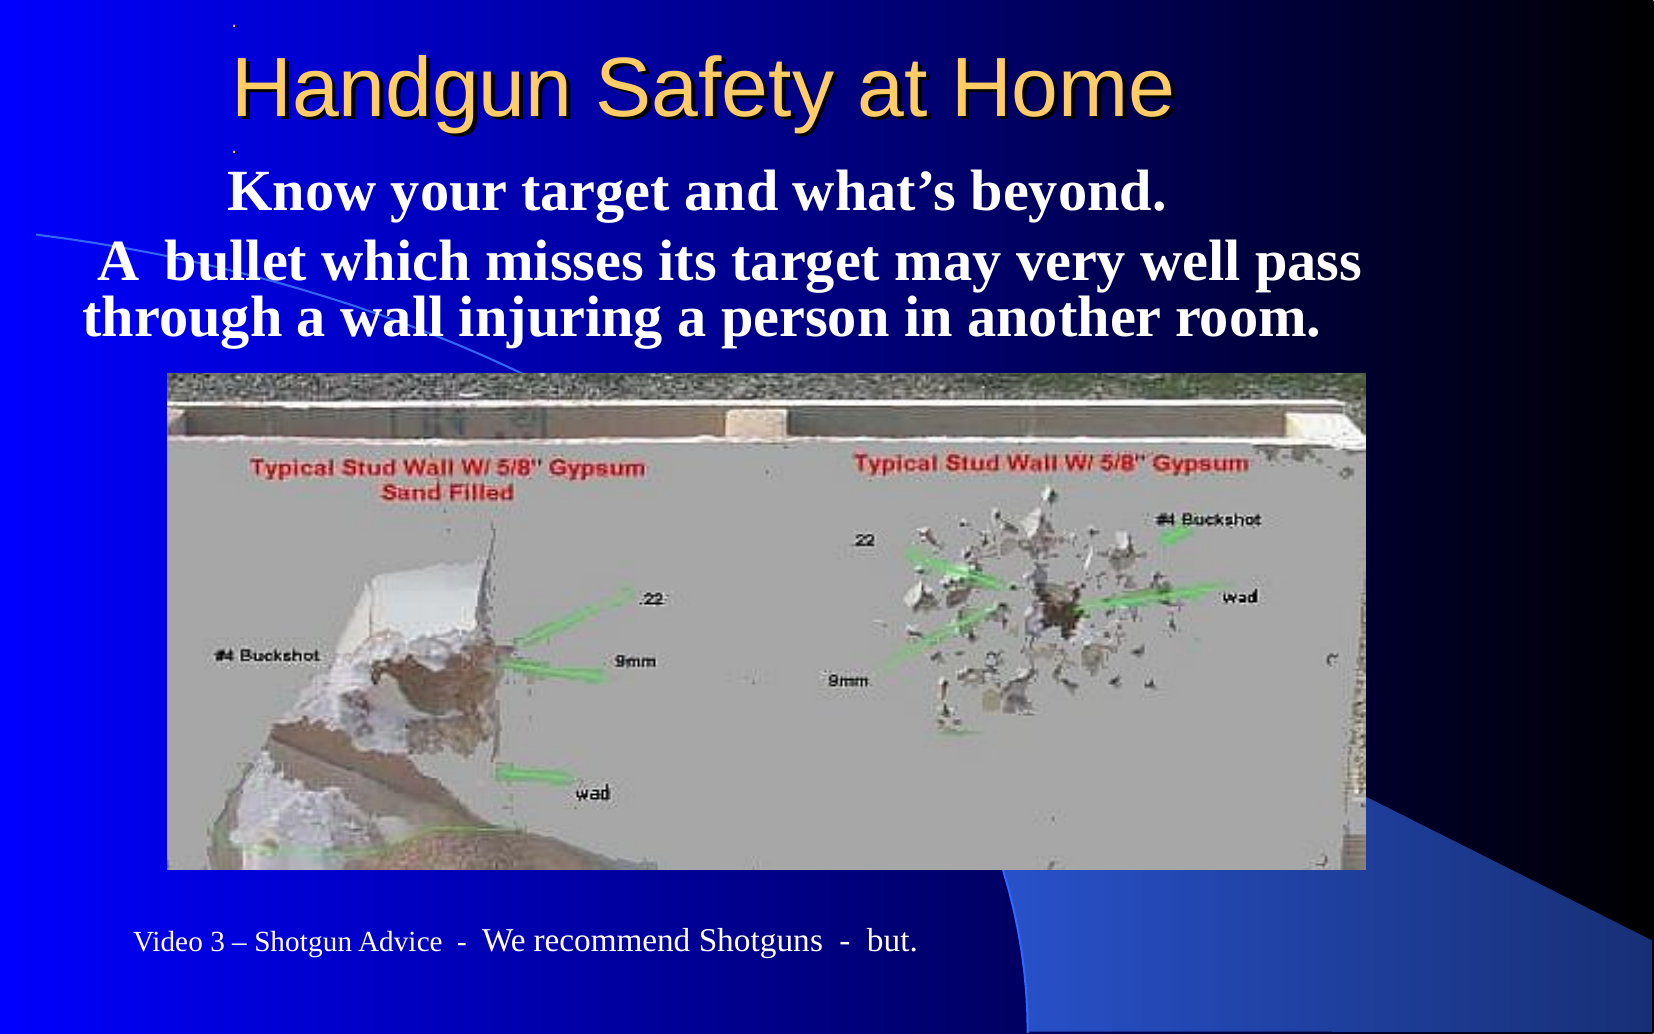

# . Handgun Safety at Home .
 Know your target and what’s beyond.
 A bullet which misses its target may very well pass through a wall injuring a person in another room.
 Video 3 – Shotgun Advice - We recommend Shotguns - but.